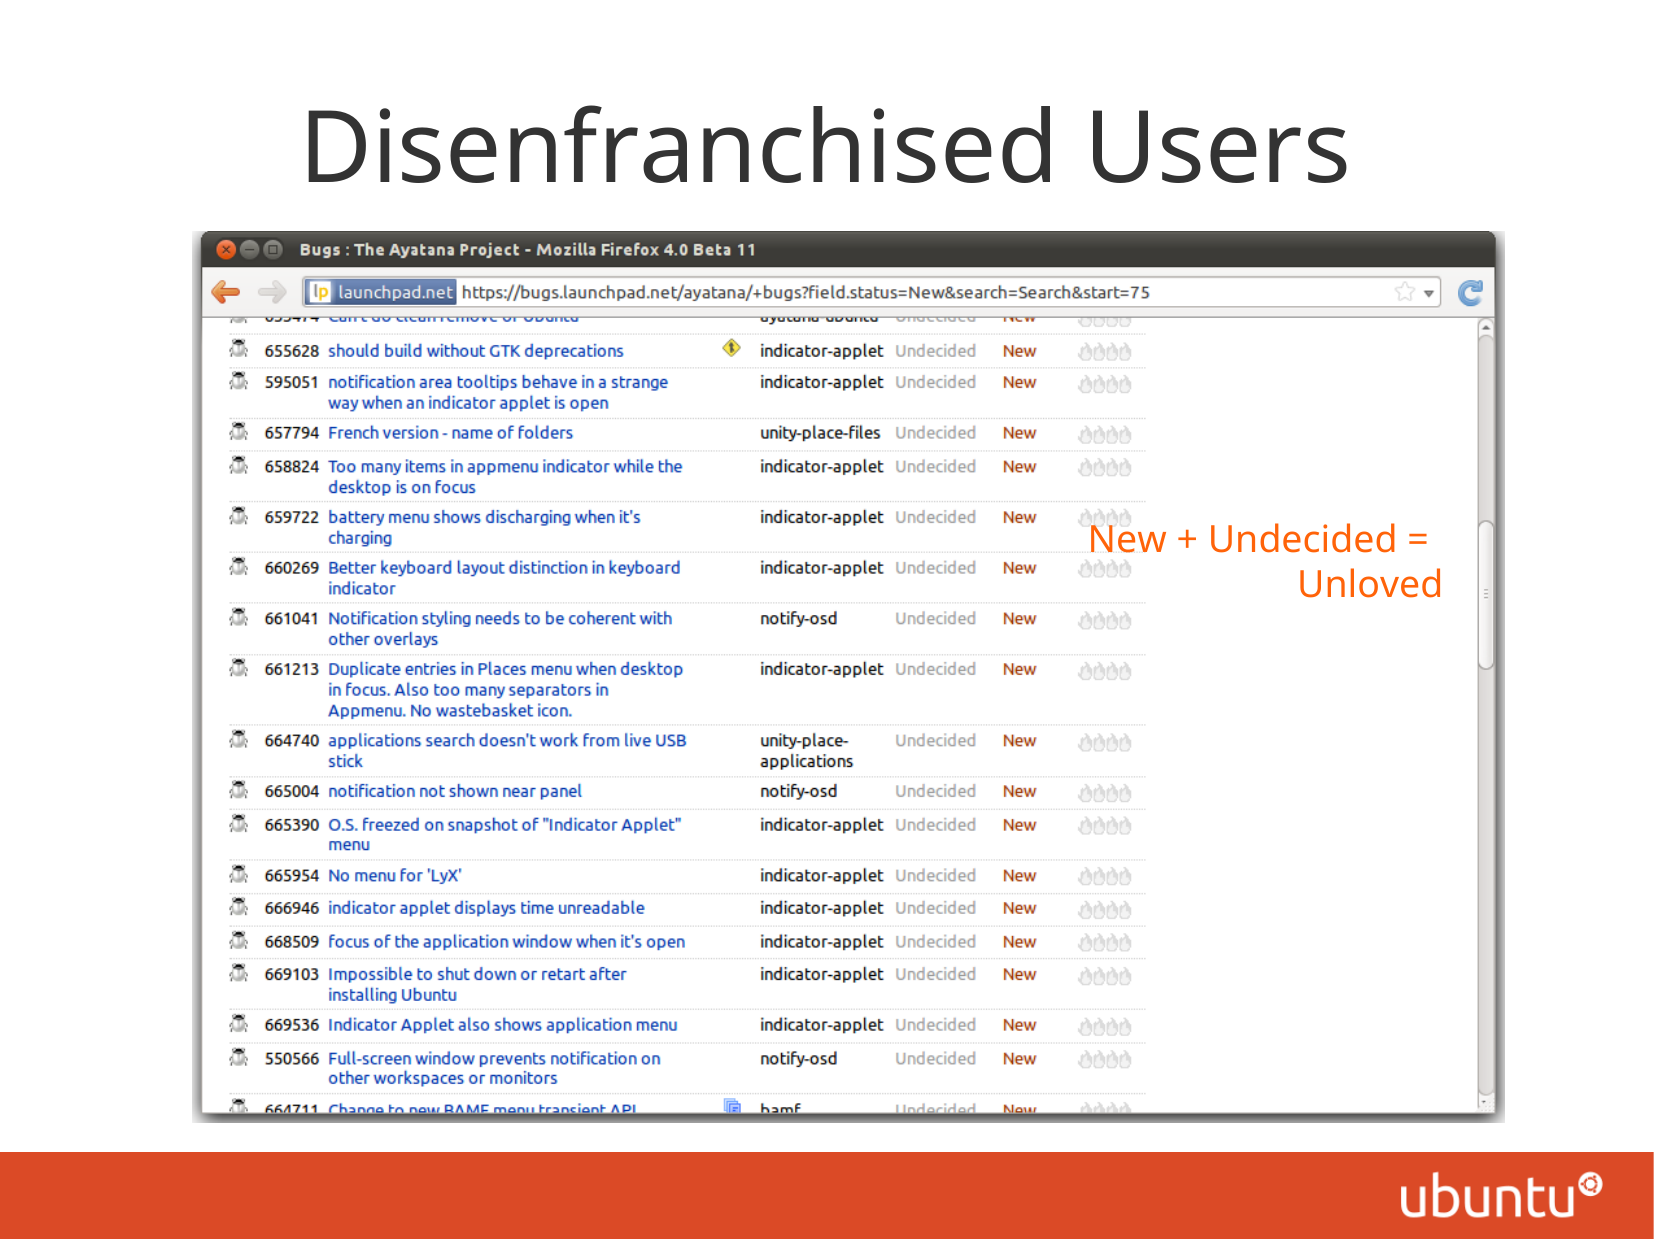

# Disenfranchised Users
New + Undecided =
Unloved